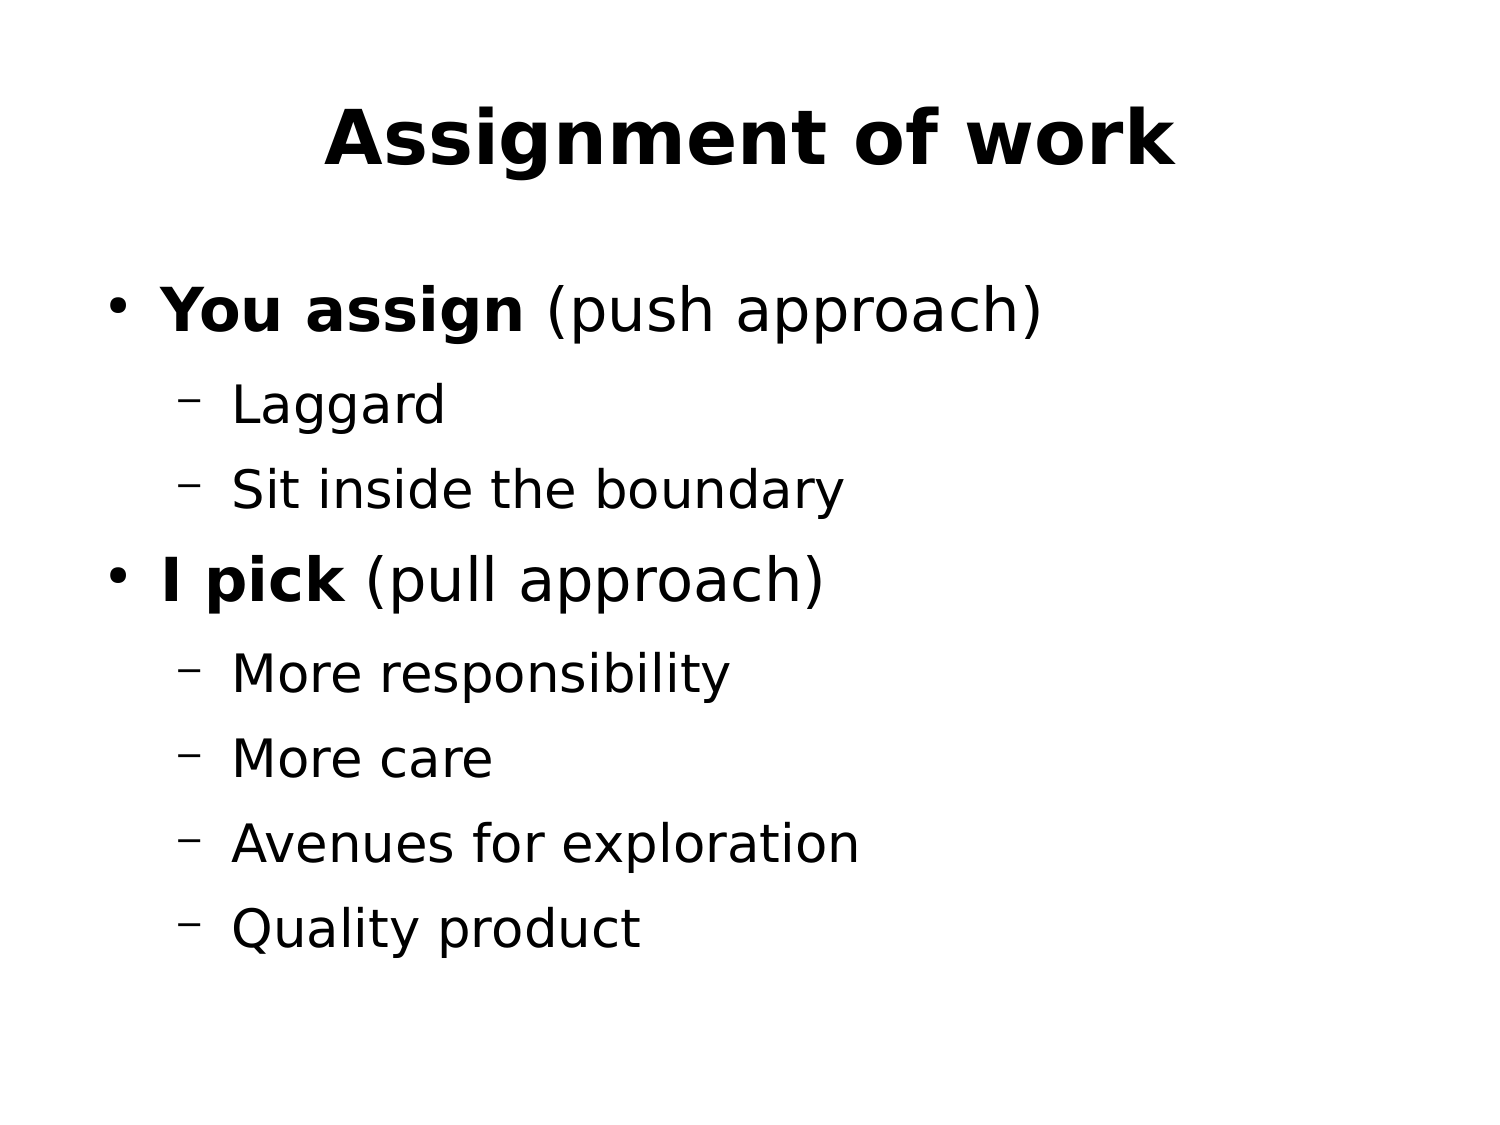

# Assignment of work
You assign (push approach)
Laggard
Sit inside the boundary
I pick (pull approach)
More responsibility
More care
Avenues for exploration
Quality product